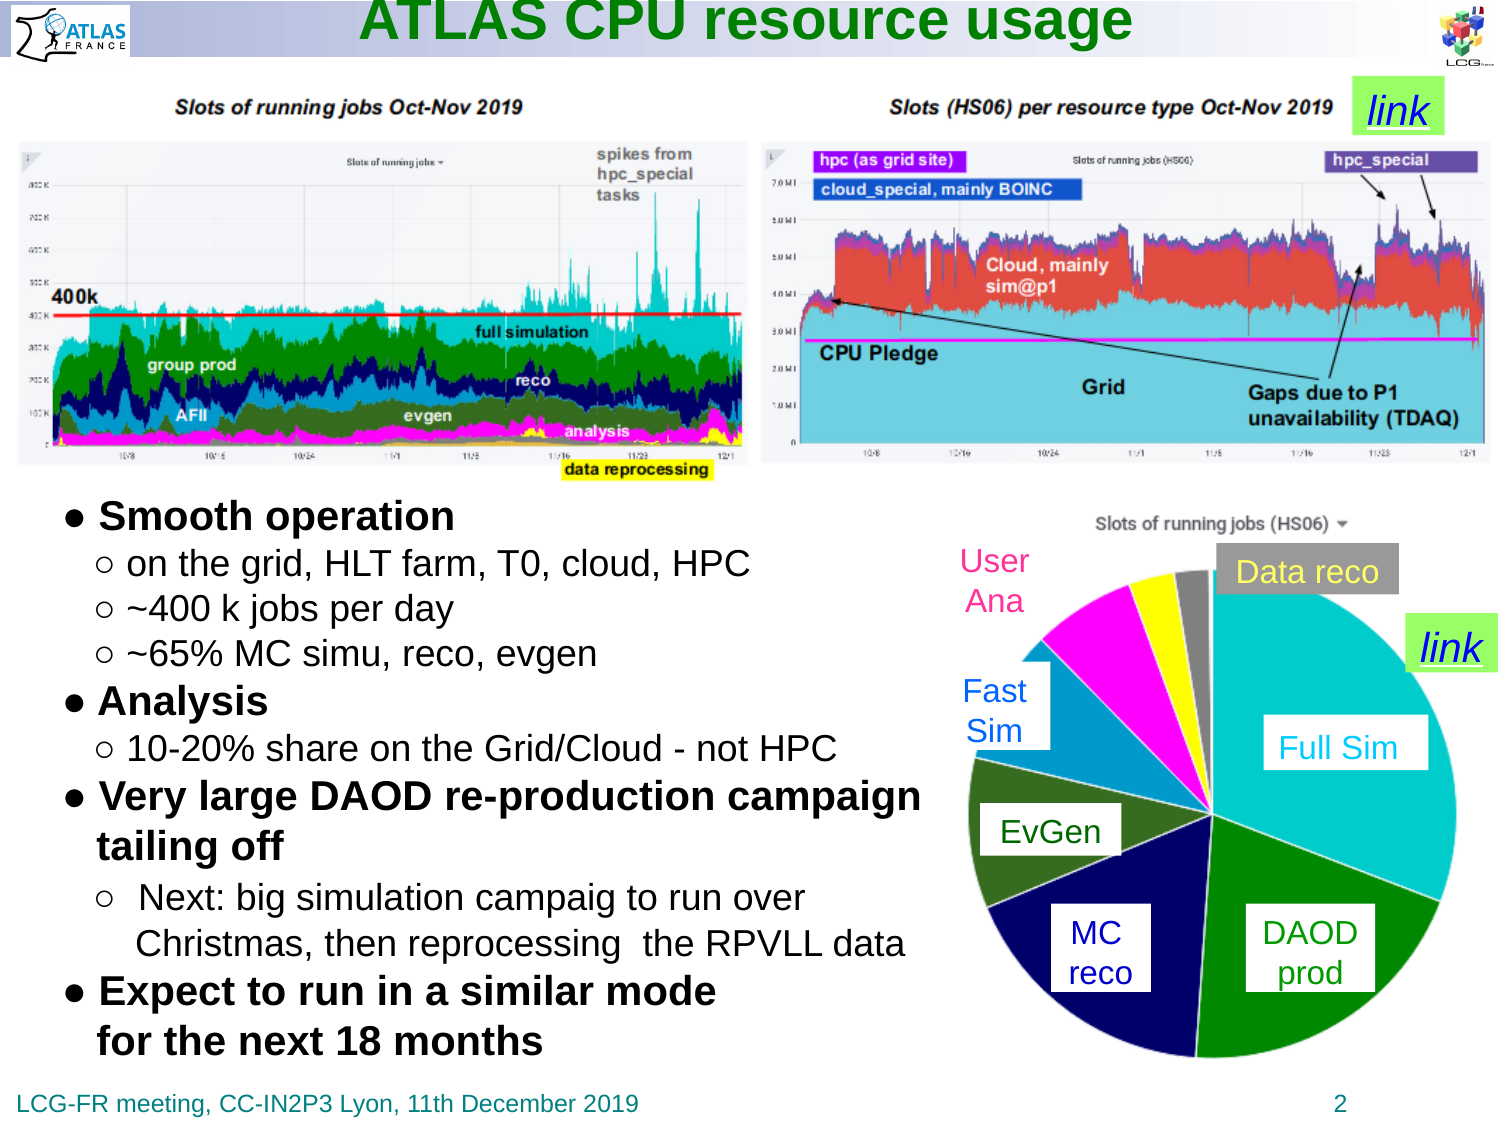

ATLAS CPU resource usage
link
● Smooth operation
 ○ on the grid, HLT farm, T0, cloud, HPC
 ○ ~400 k jobs per day
 ○ ~65% MC simu, reco, evgen
● Analysis
 ○ 10-20% share on the Grid/Cloud - not HPC
● Very large DAOD re-production campaign
 tailing off
 ○ Next: big simulation campaig to run over
 Christmas, then reprocessing the RPVLL data
● Expect to run in a similar mode
 for the next 18 months
User Ana
Data reco
link
Fast Sim
Full Sim
EvGen
MC
reco
DAOD
prod